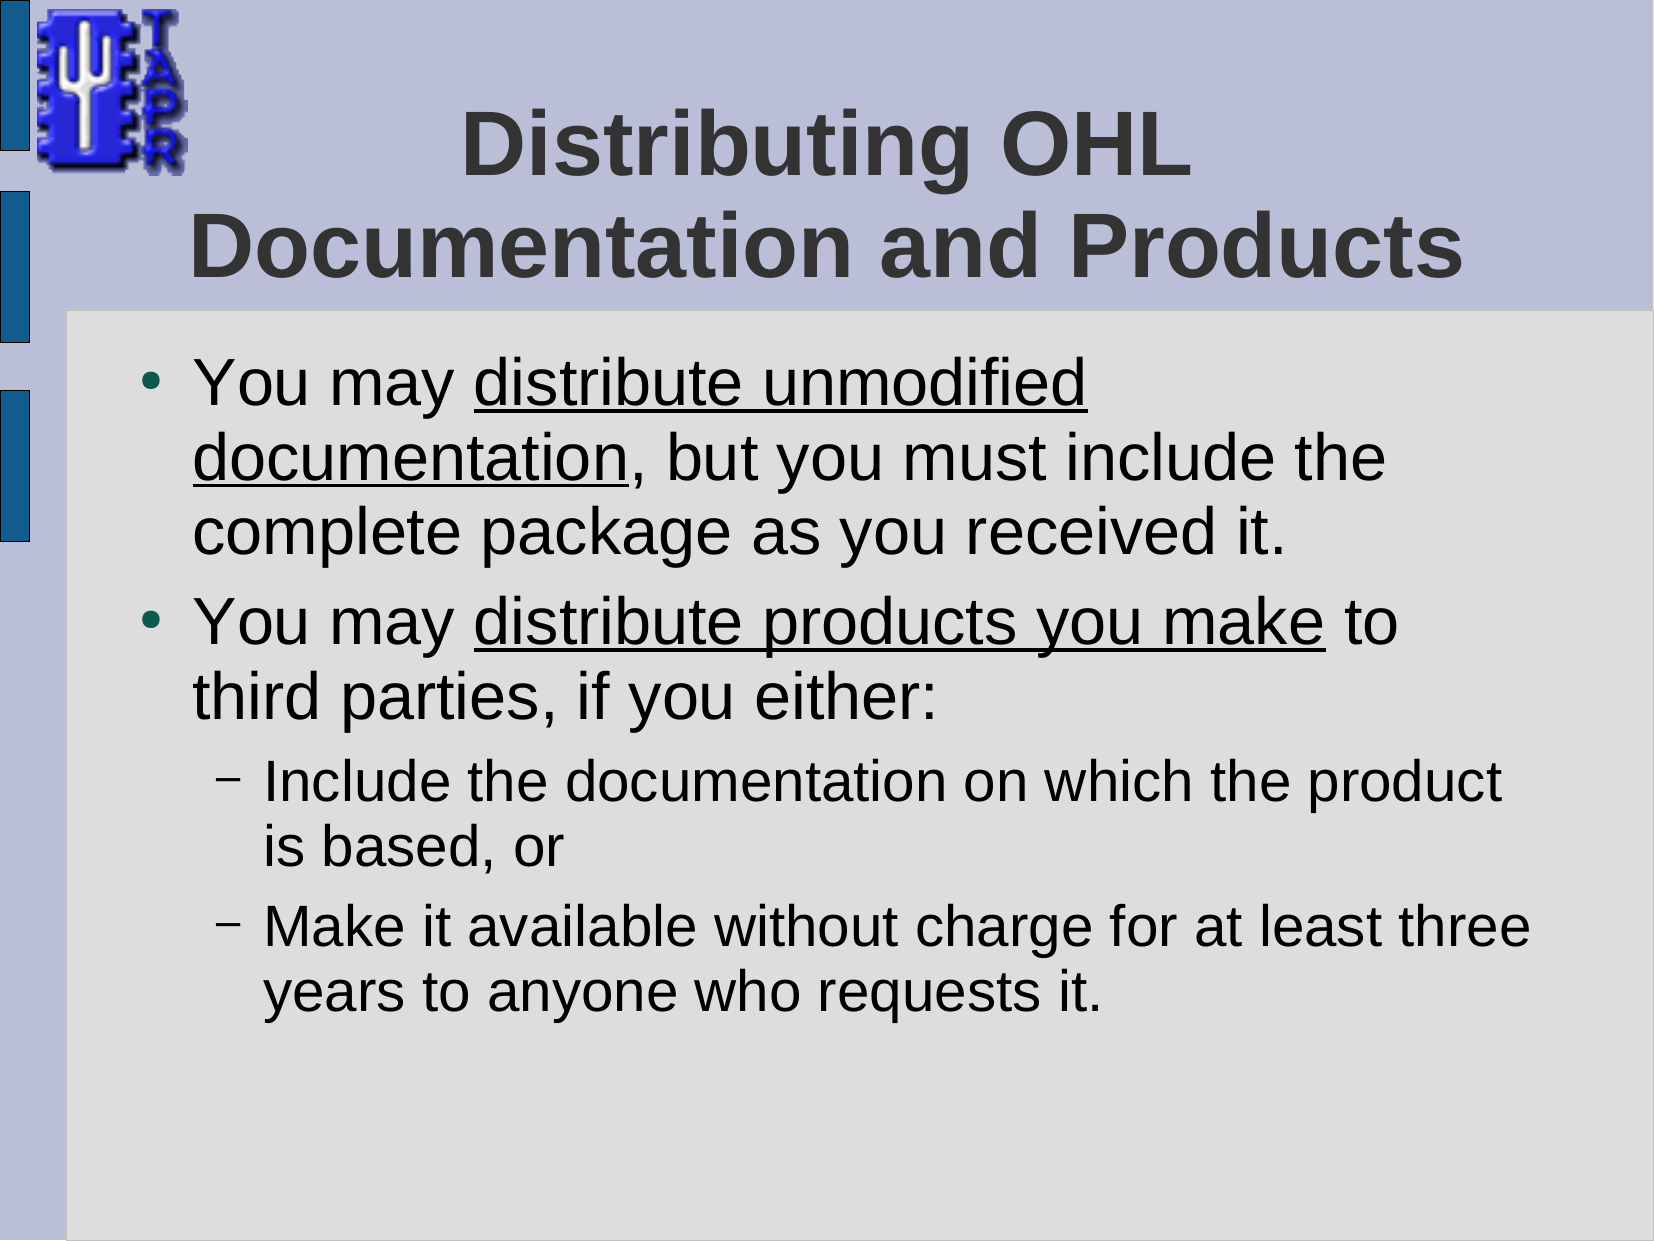

# Distributing OHL Documentation and Products
You may distribute unmodified documentation, but you must include the complete package as you received it.
You may distribute products you make to third parties, if you either:
Include the documentation on which the product is based, or
Make it available without charge for at least three years to anyone who requests it.